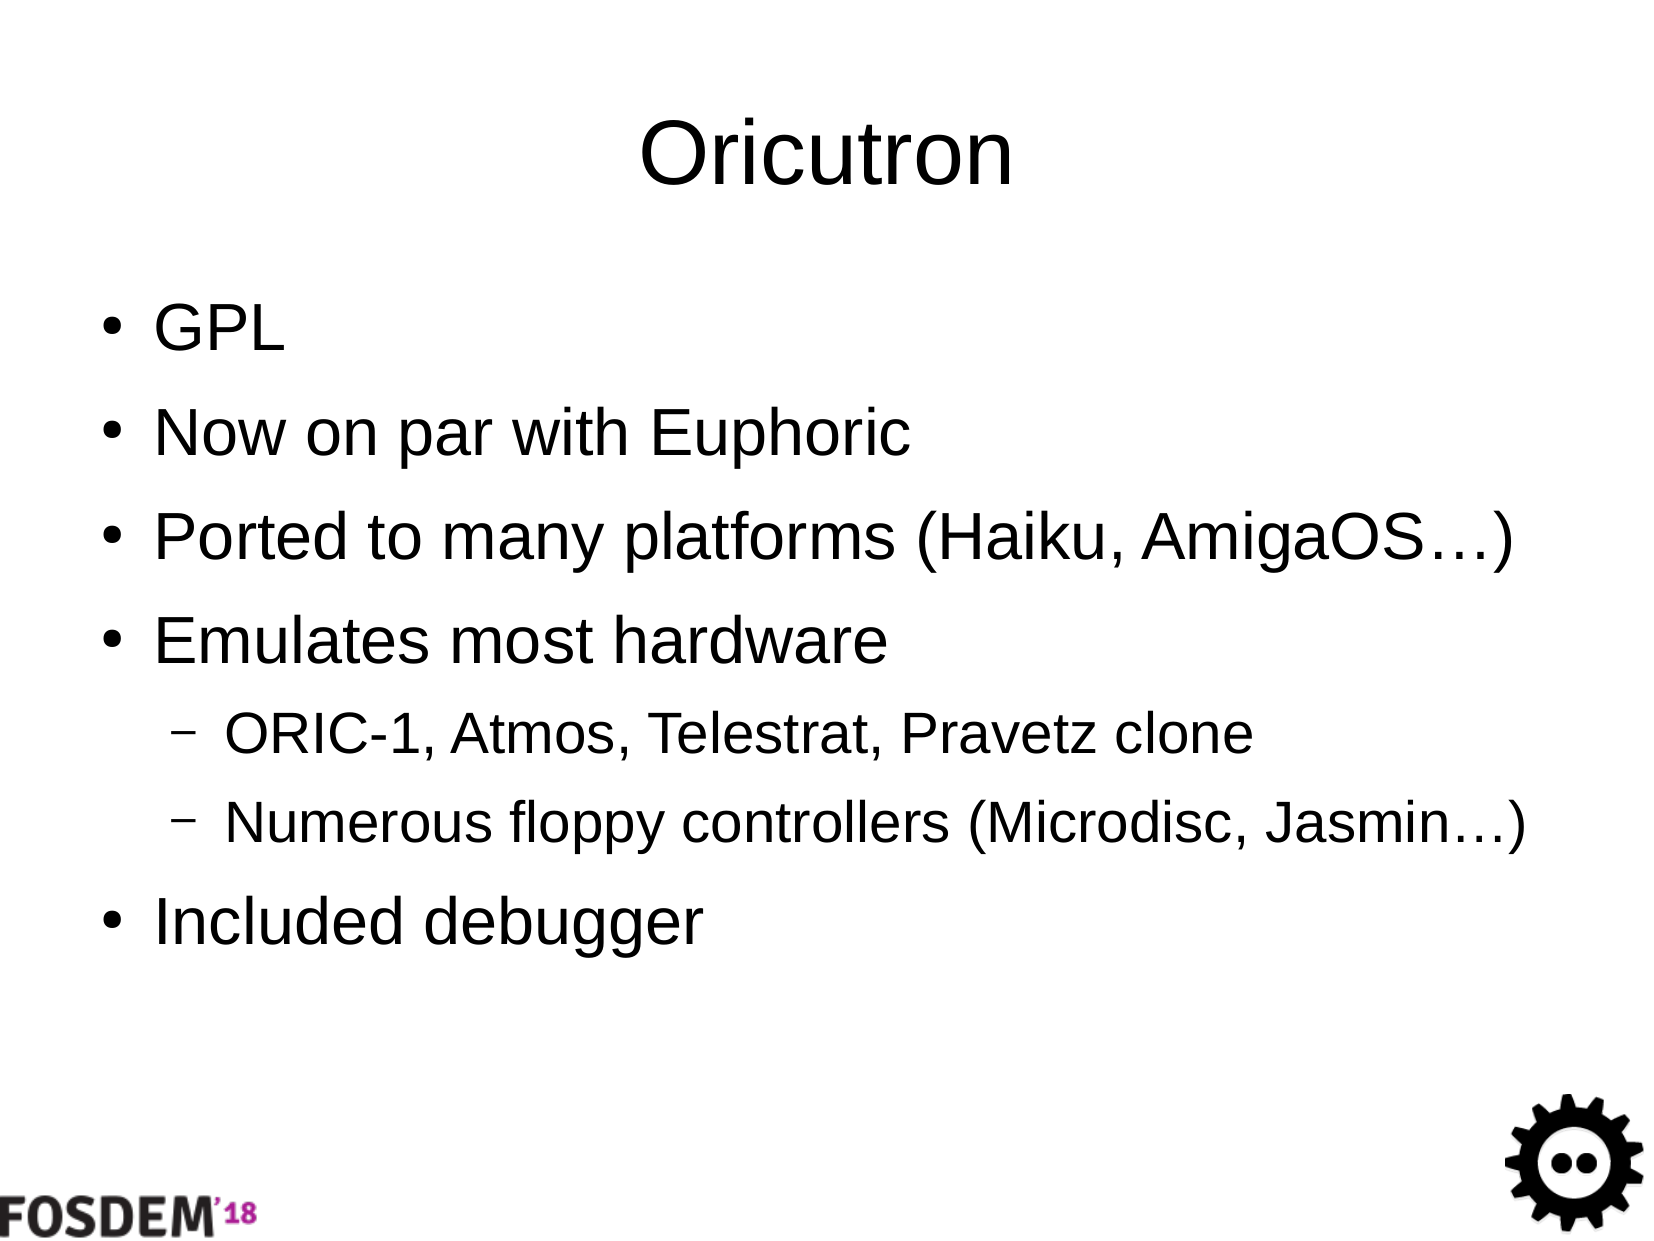

# Oricutron
GPL
Now on par with Euphoric
Ported to many platforms (Haiku, AmigaOS…)
Emulates most hardware
ORIC-1, Atmos, Telestrat, Pravetz clone
Numerous floppy controllers (Microdisc, Jasmin…)
Included debugger